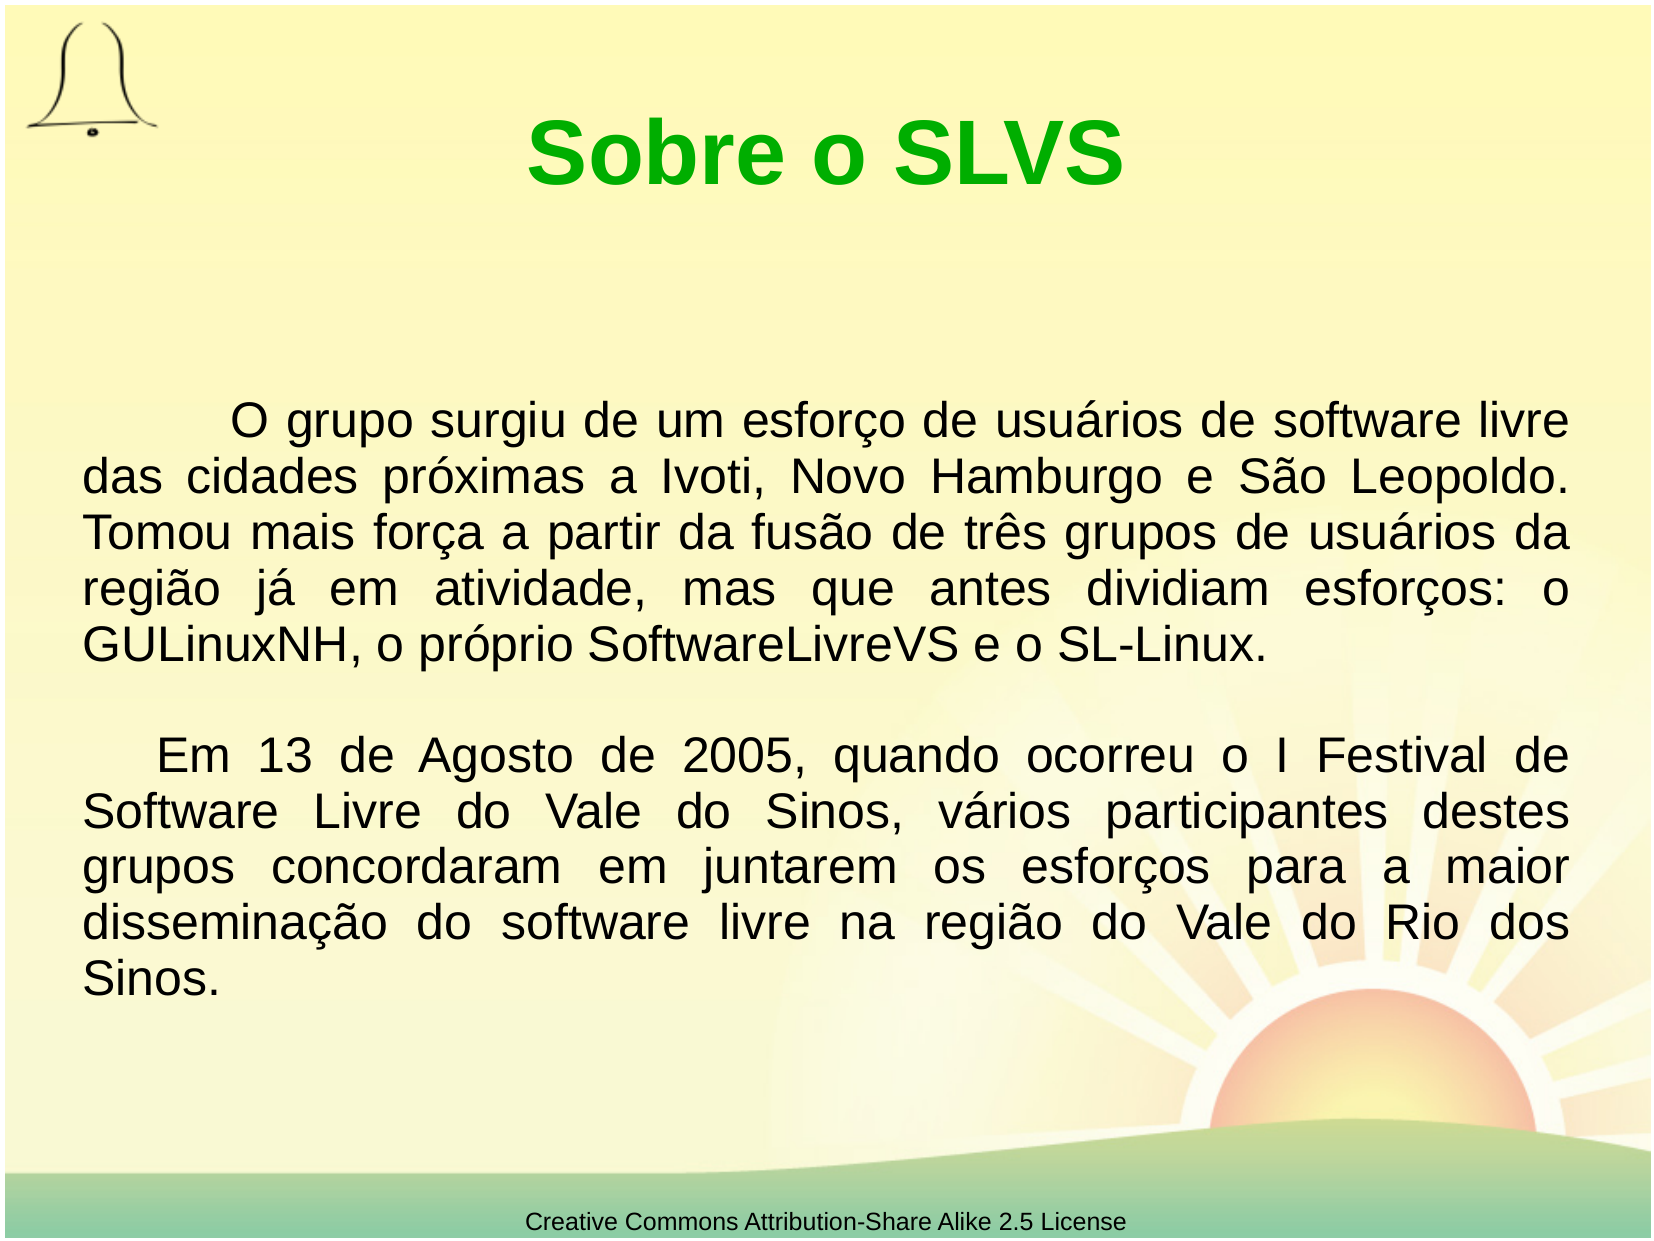

# Sobre o SLVS
		O grupo surgiu de um esforço de usuários de software livre das cidades próximas a Ivoti, Novo Hamburgo e São Leopoldo. Tomou mais força a partir da fusão de três grupos de usuários da região já em atividade, mas que antes dividiam esforços: o GULinuxNH, o próprio SoftwareLivreVS e o SL-Linux.
	Em 13 de Agosto de 2005, quando ocorreu o I Festival de Software Livre do Vale do Sinos, vários participantes destes grupos concordaram em juntarem os esforços para a maior disseminação do software livre na região do Vale do Rio dos Sinos.